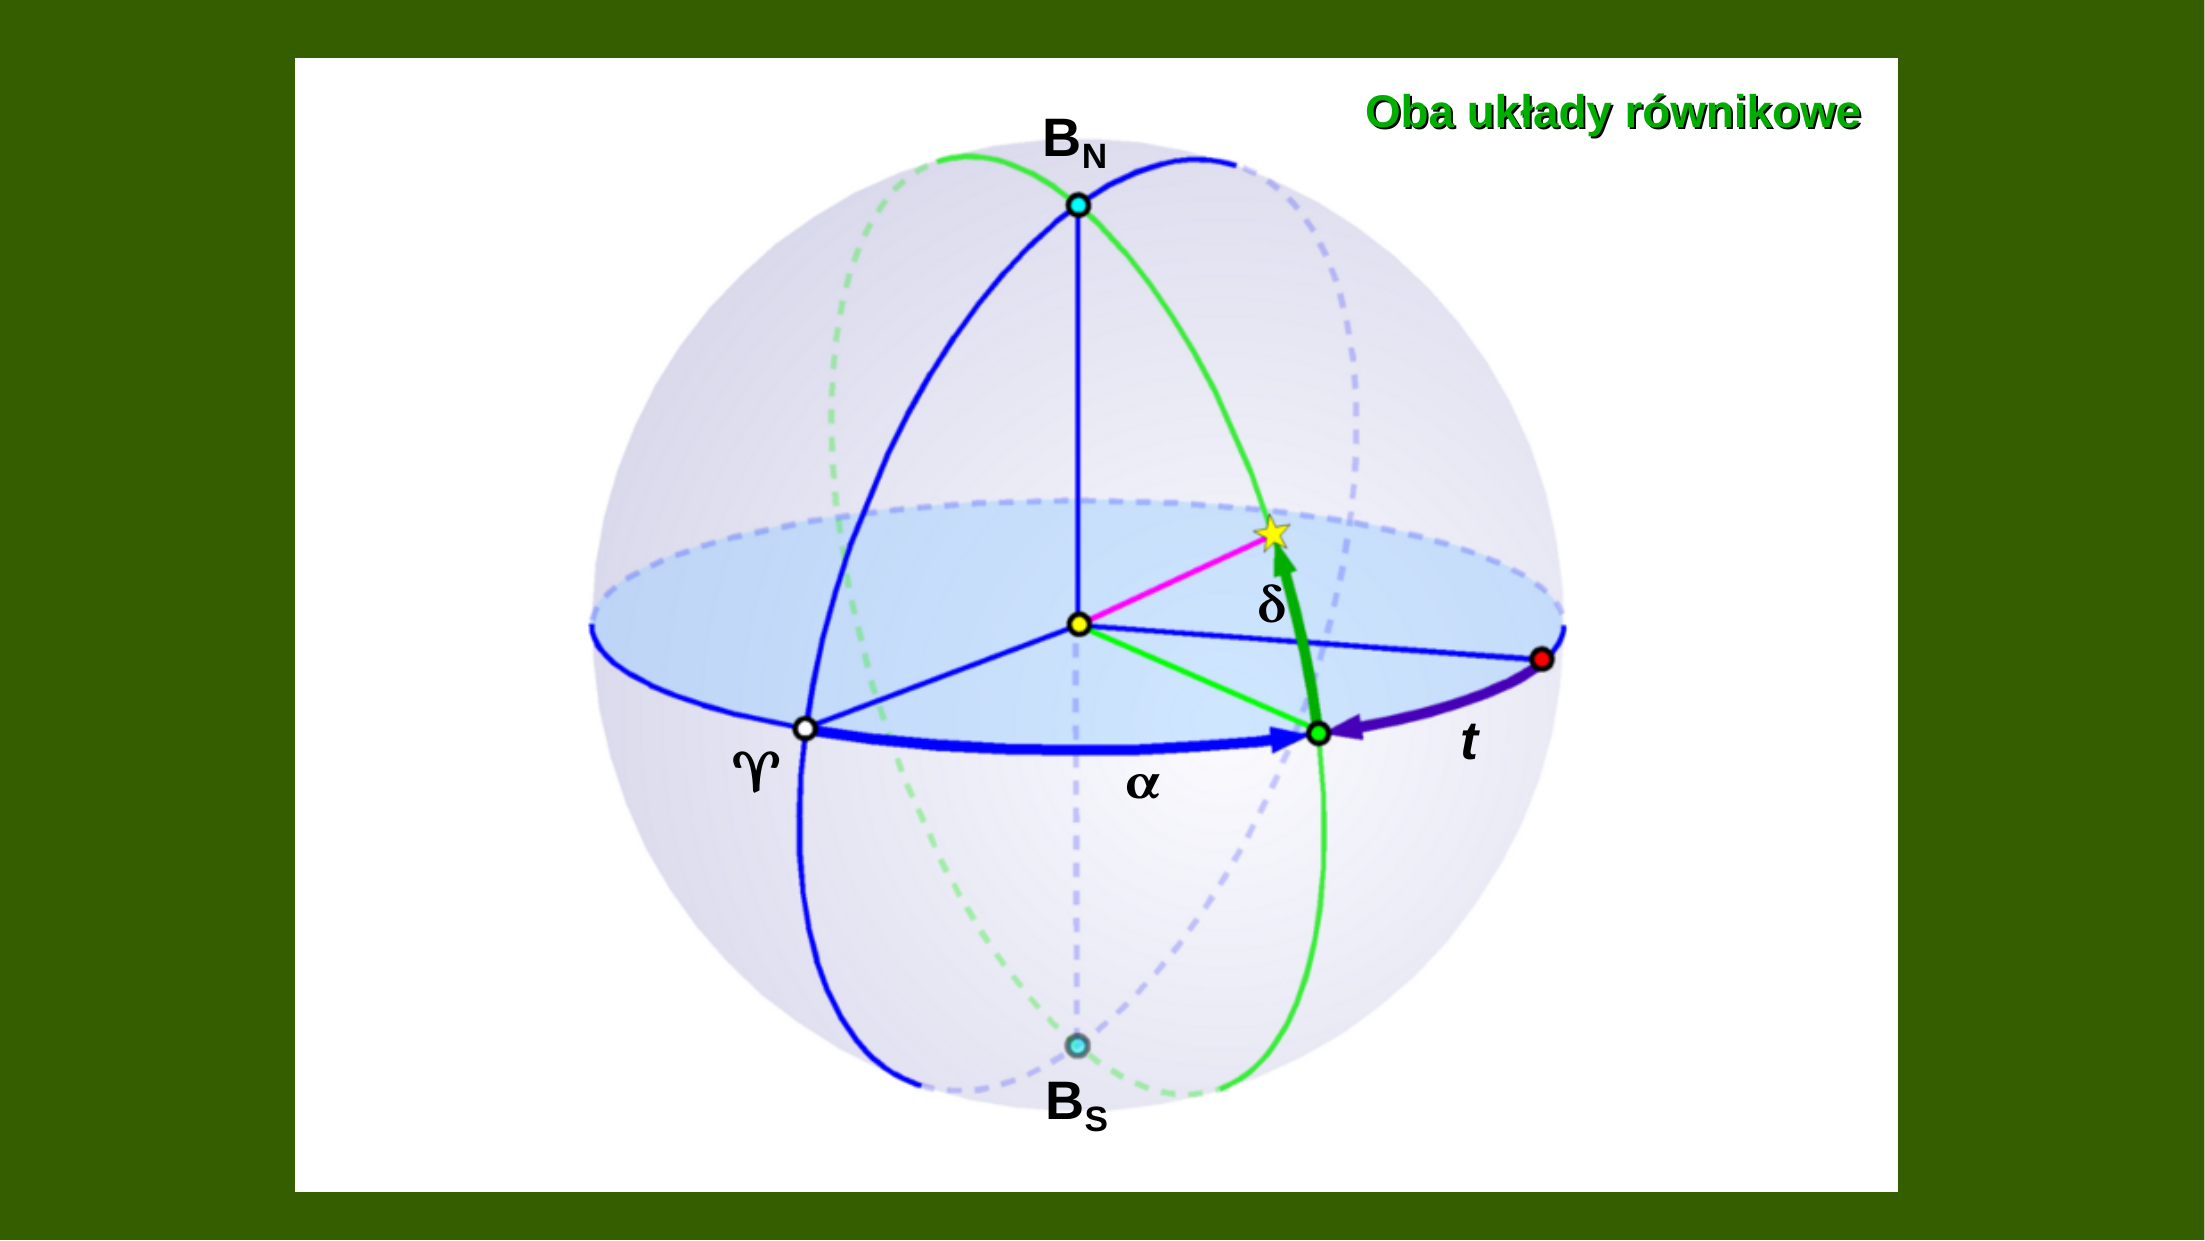

Oba układy równikowe
BN
δ
t
♈
α
BS